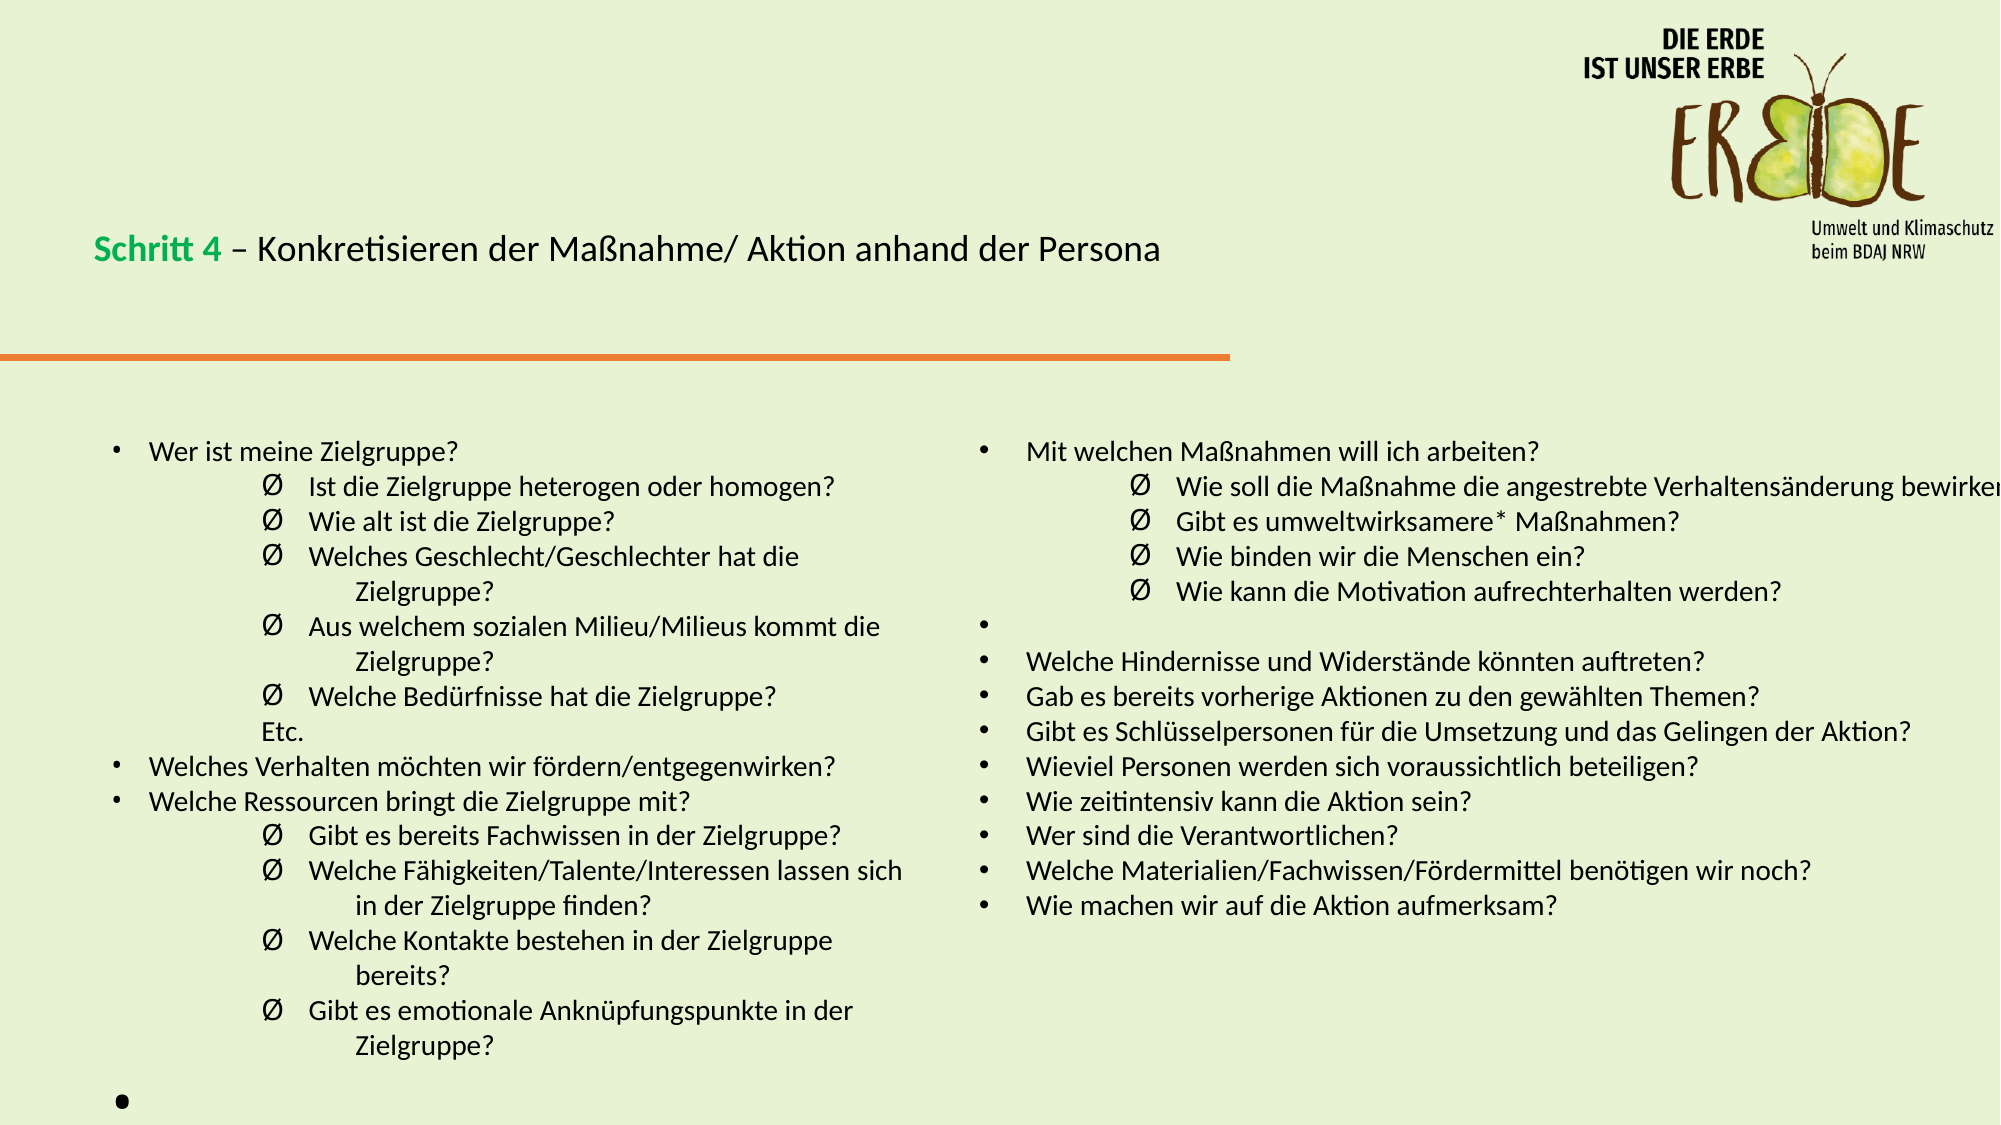

Schritt 4 – Konkretisieren der Maßnahme/ Aktion anhand der Persona
Wer ist meine Zielgruppe?
Ist die Zielgruppe heterogen oder homogen?
Wie alt ist die Zielgruppe?
Welches Geschlecht/Geschlechter hat die Zielgruppe?
Aus welchem sozialen Milieu/Milieus kommt die Zielgruppe?
Welche Bedürfnisse hat die Zielgruppe?
Etc.
Welches Verhalten möchten wir fördern/entgegenwirken?
Welche Ressourcen bringt die Zielgruppe mit?
Gibt es bereits Fachwissen in der Zielgruppe?
Welche Fähigkeiten/Talente/Interessen lassen sich in der Zielgruppe finden?
Welche Kontakte bestehen in der Zielgruppe bereits?
Gibt es emotionale Anknüpfungspunkte in der Zielgruppe?
Mit welchen Maßnahmen will ich arbeiten?
Wie soll die Maßnahme die angestrebte Verhaltensänderung bewirken?
Gibt es umweltwirksamere* Maßnahmen?
Wie binden wir die Menschen ein?
Wie kann die Motivation aufrechterhalten werden?
Welche Hindernisse und Widerstände könnten auftreten?
Gab es bereits vorherige Aktionen zu den gewählten Themen?
Gibt es Schlüsselpersonen für die Umsetzung und das Gelingen der Aktion?
Wieviel Personen werden sich voraussichtlich beteiligen?
Wie zeitintensiv kann die Aktion sein?
Wer sind die Verantwortlichen?
Welche Materialien/Fachwissen/Fördermittel benötigen wir noch?
Wie machen wir auf die Aktion aufmerksam?